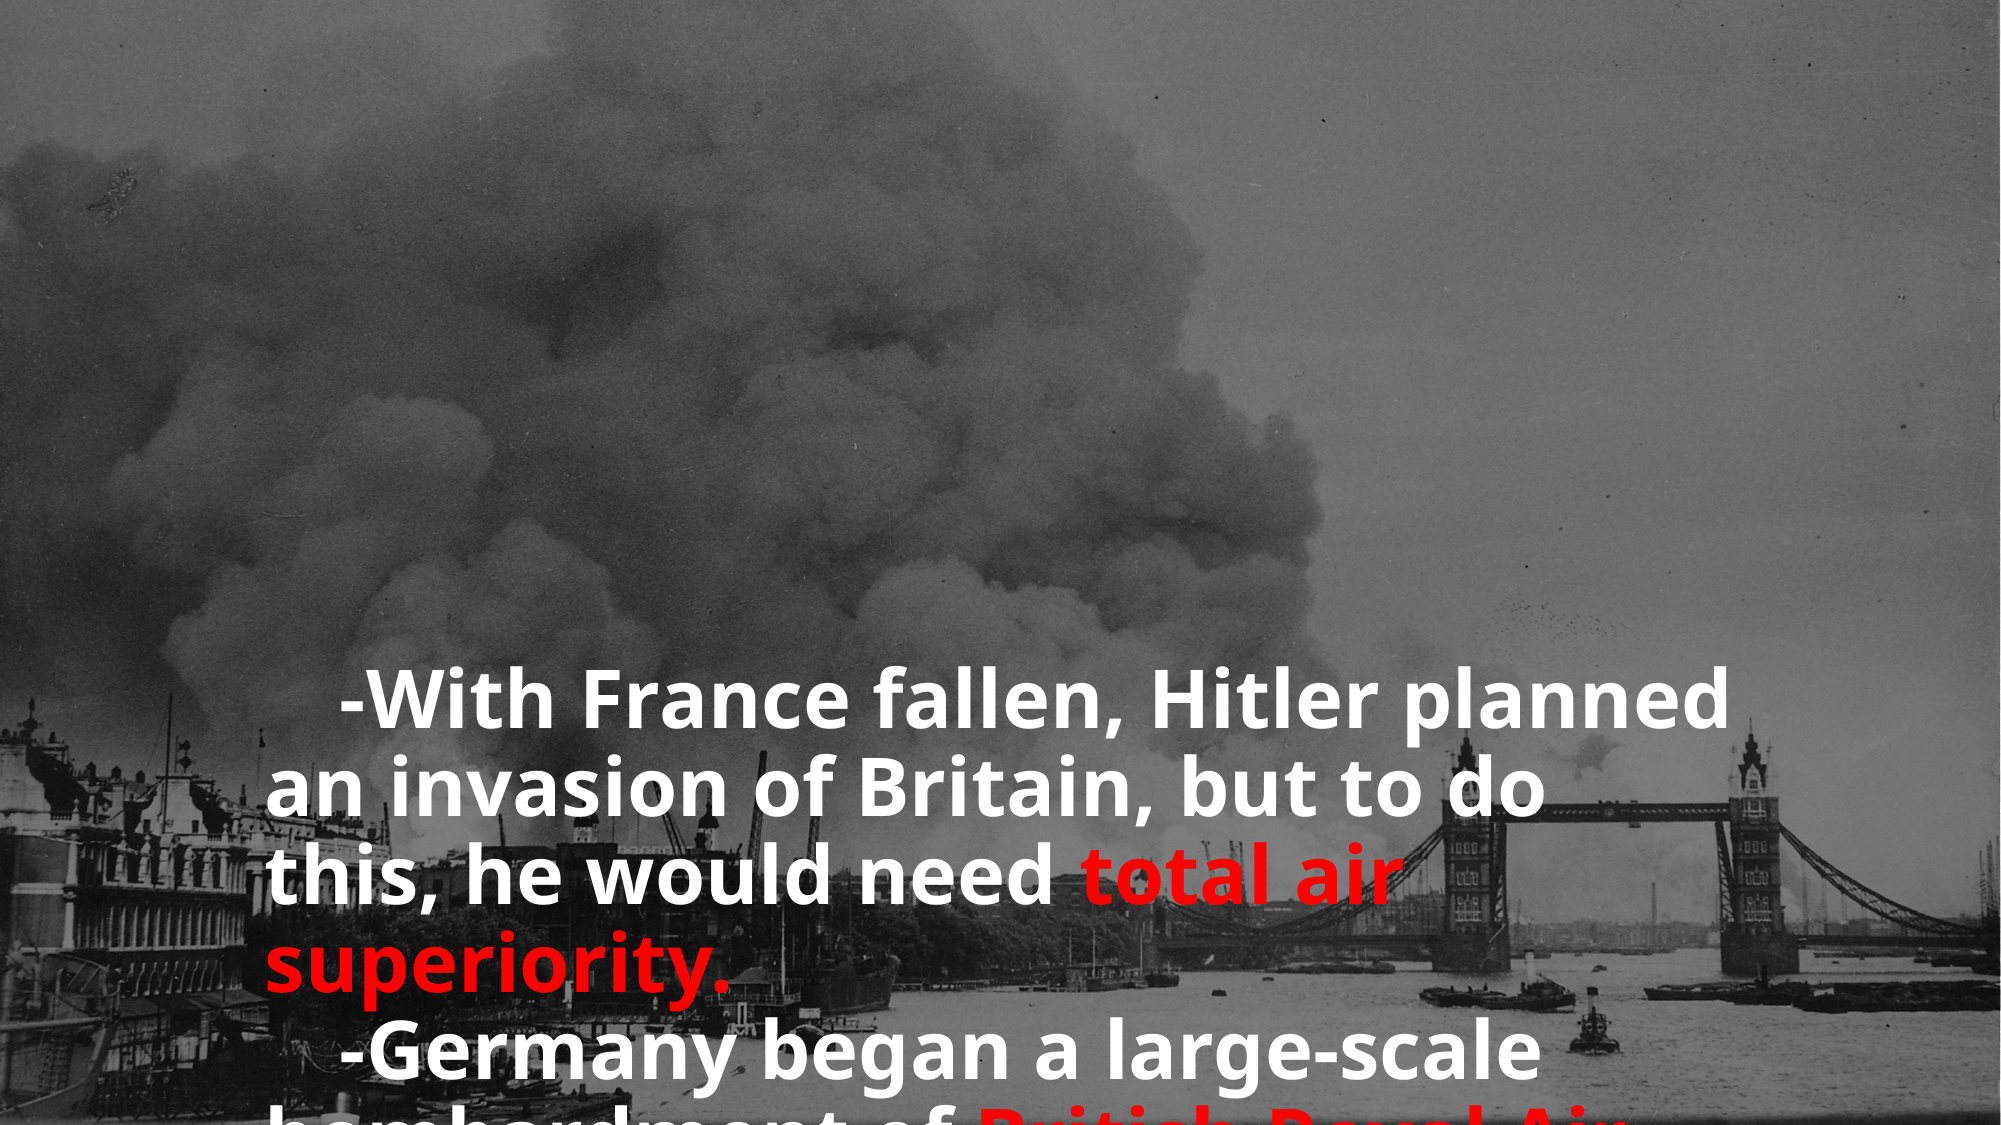

# -With France fallen, Hitler planned an invasion of Britain, but to do this, he would need total air superiority. -Germany began a large-scale bombardment of British Royal Air Force bases and—eventually—cities. The RAF struggled to fend them off. -The campaign lasted months. At one point, Britain was bombed 57 nights in a row. -This was the first major campaign in history fought entirely by air forces. https://www.youtube.com/watch?v=B4HSpmiR8Uo (Scene from Pearl Harbor, 2001)